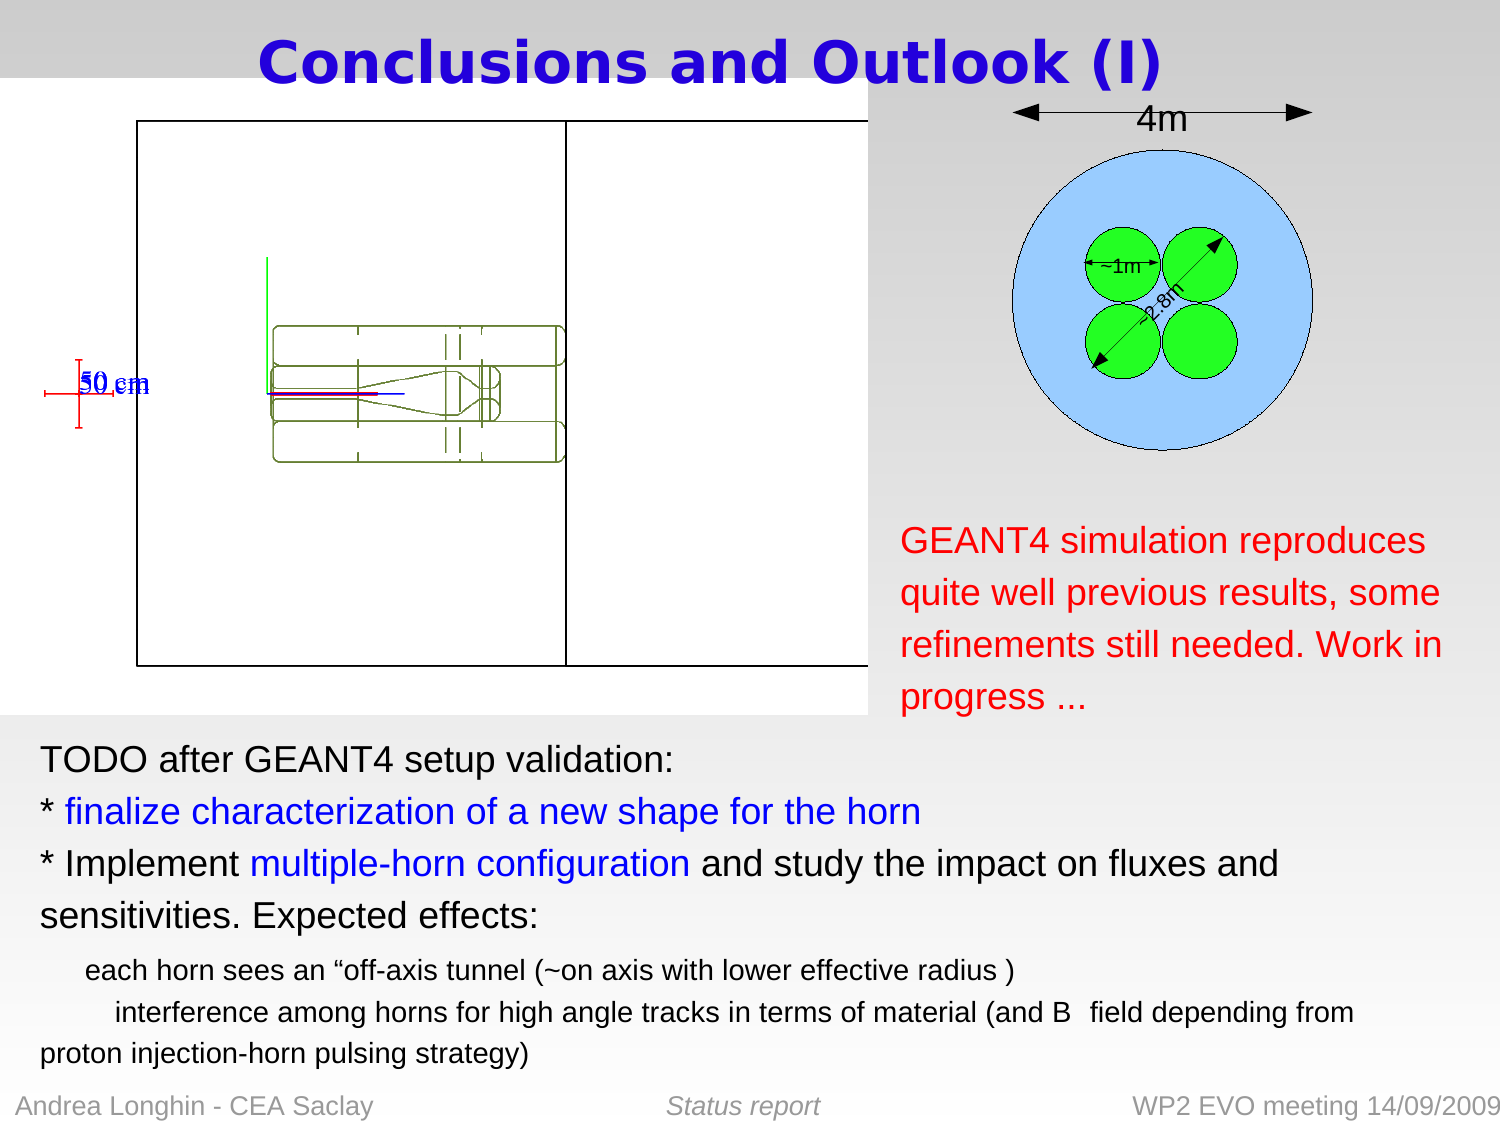

# Conclusions and Outlook (I)
4m
~2.8m
~1m
GEANT4 simulation reproduces quite well previous results, some refinements still needed. Work in progress ...
TODO after GEANT4 setup validation:
* finalize characterization of a new shape for the horn
* Implement multiple-horn configuration and study the impact on fluxes and sensitivities. Expected effects:
 each horn sees an “off-axis tunnel (~on axis with lower effective radius )
 	interference among horns for high angle tracks in terms of material (and B 	field depending from proton injection-horn pulsing strategy)